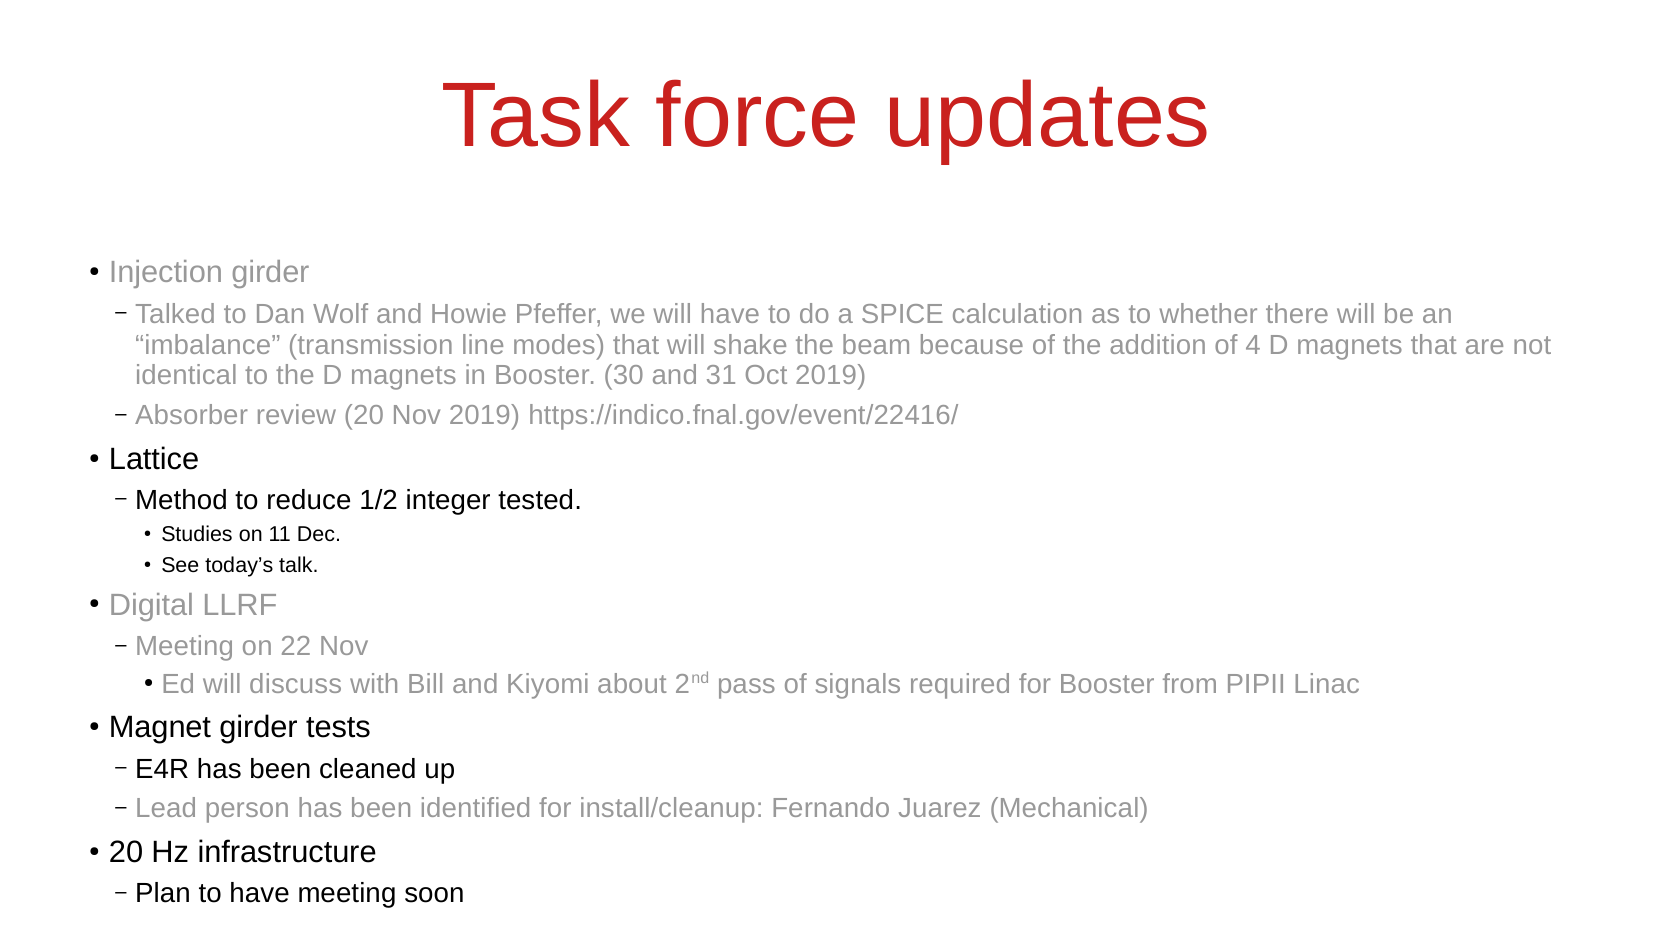

# Task force updates
Injection girder
Talked to Dan Wolf and Howie Pfeffer, we will have to do a SPICE calculation as to whether there will be an “imbalance” (transmission line modes) that will shake the beam because of the addition of 4 D magnets that are not identical to the D magnets in Booster. (30 and 31 Oct 2019)
Absorber review (20 Nov 2019) https://indico.fnal.gov/event/22416/
Lattice
Method to reduce 1/2 integer tested.
Studies on 11 Dec.
See today’s talk.
Digital LLRF
Meeting on 22 Nov
Ed will discuss with Bill and Kiyomi about 2nd pass of signals required for Booster from PIPII Linac
Magnet girder tests
E4R has been cleaned up
Lead person has been identified for install/cleanup: Fernando Juarez (Mechanical)
20 Hz infrastructure
Plan to have meeting soon